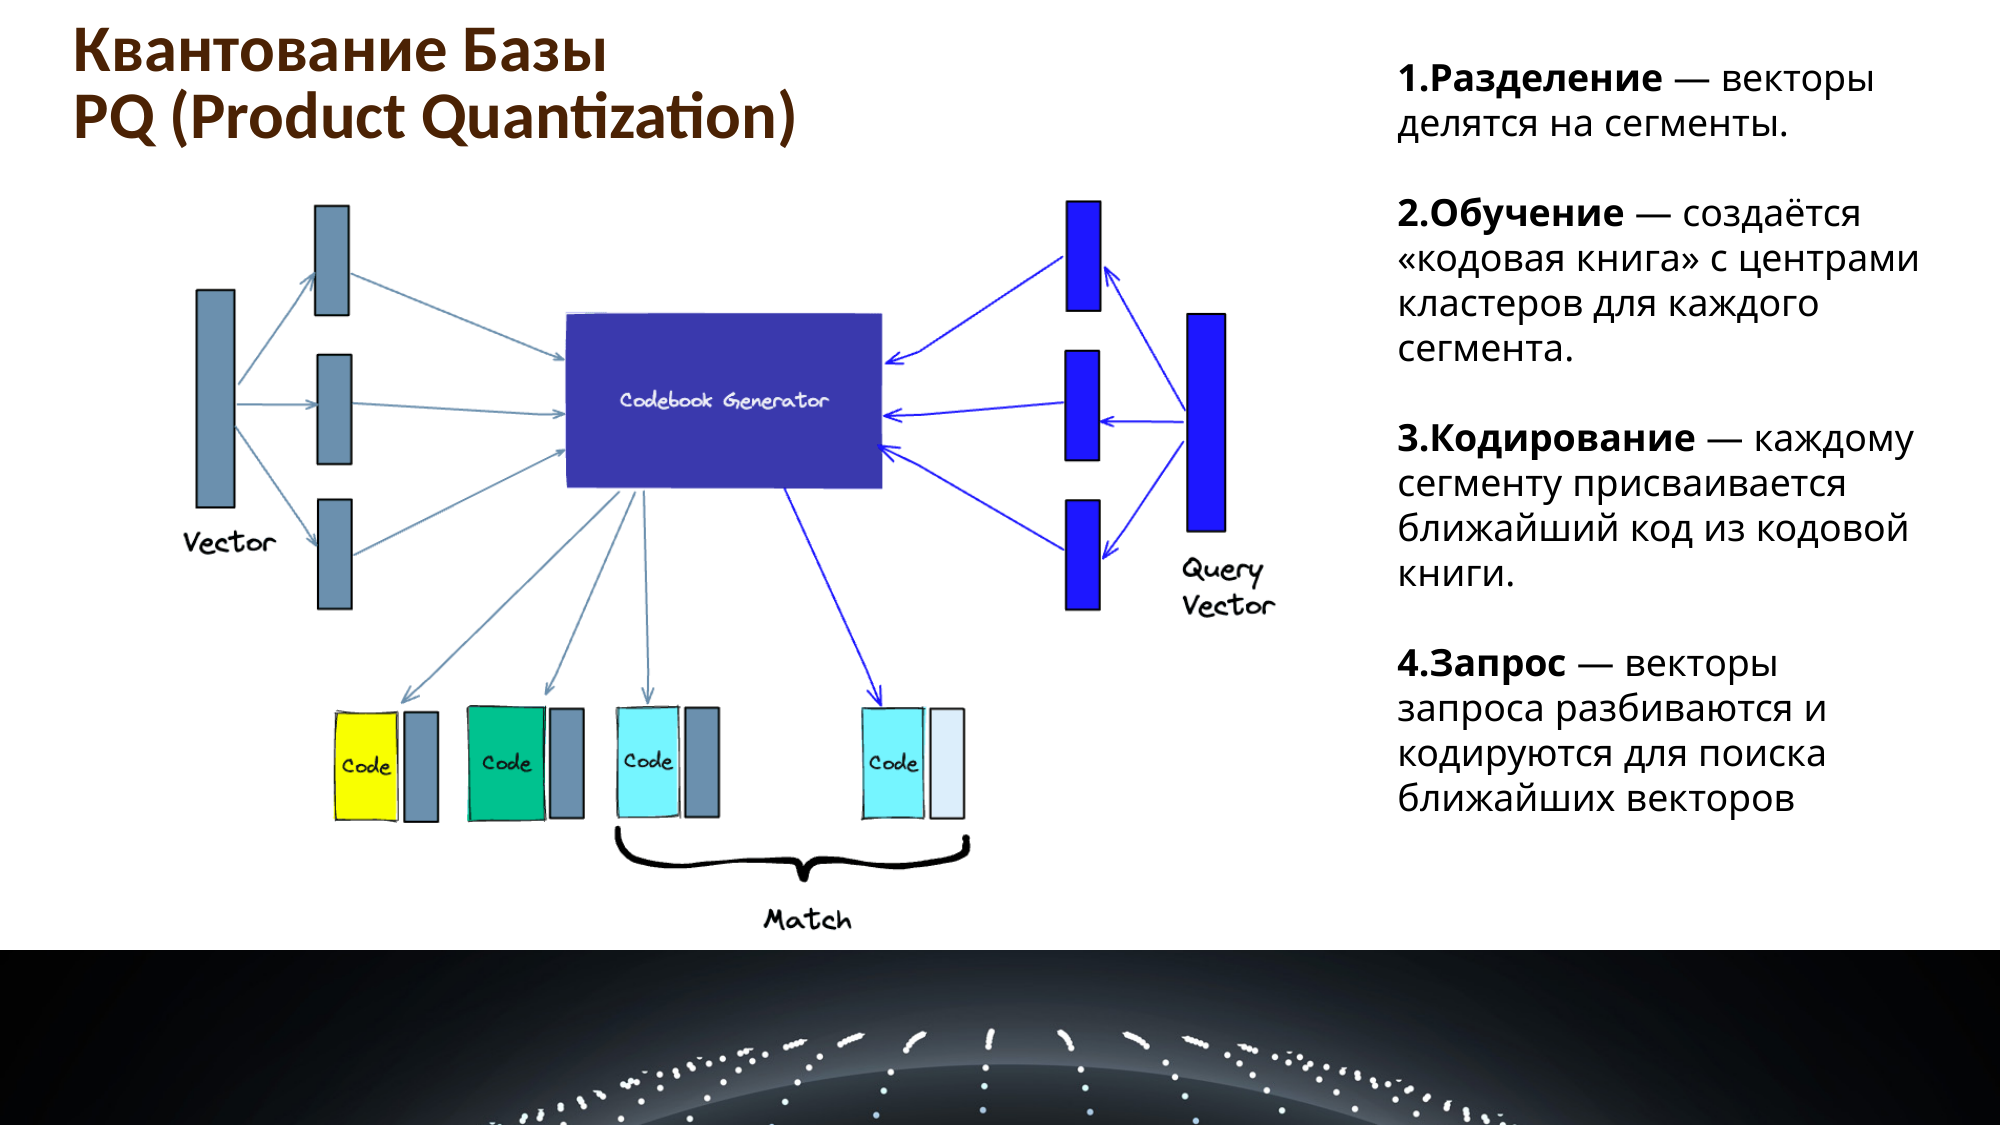

Квантование Базы
PQ (Product Quantization)
Разделение — векторы делятся на сегменты.
Обучение — создаётся «кодовая книга» с центрами кластеров для каждого сегмента.
Кодирование — каждому сегменту присваивается ближайший код из кодовой книги.
Запрос — векторы запроса разбиваются и кодируются для поиска ближайших векторов